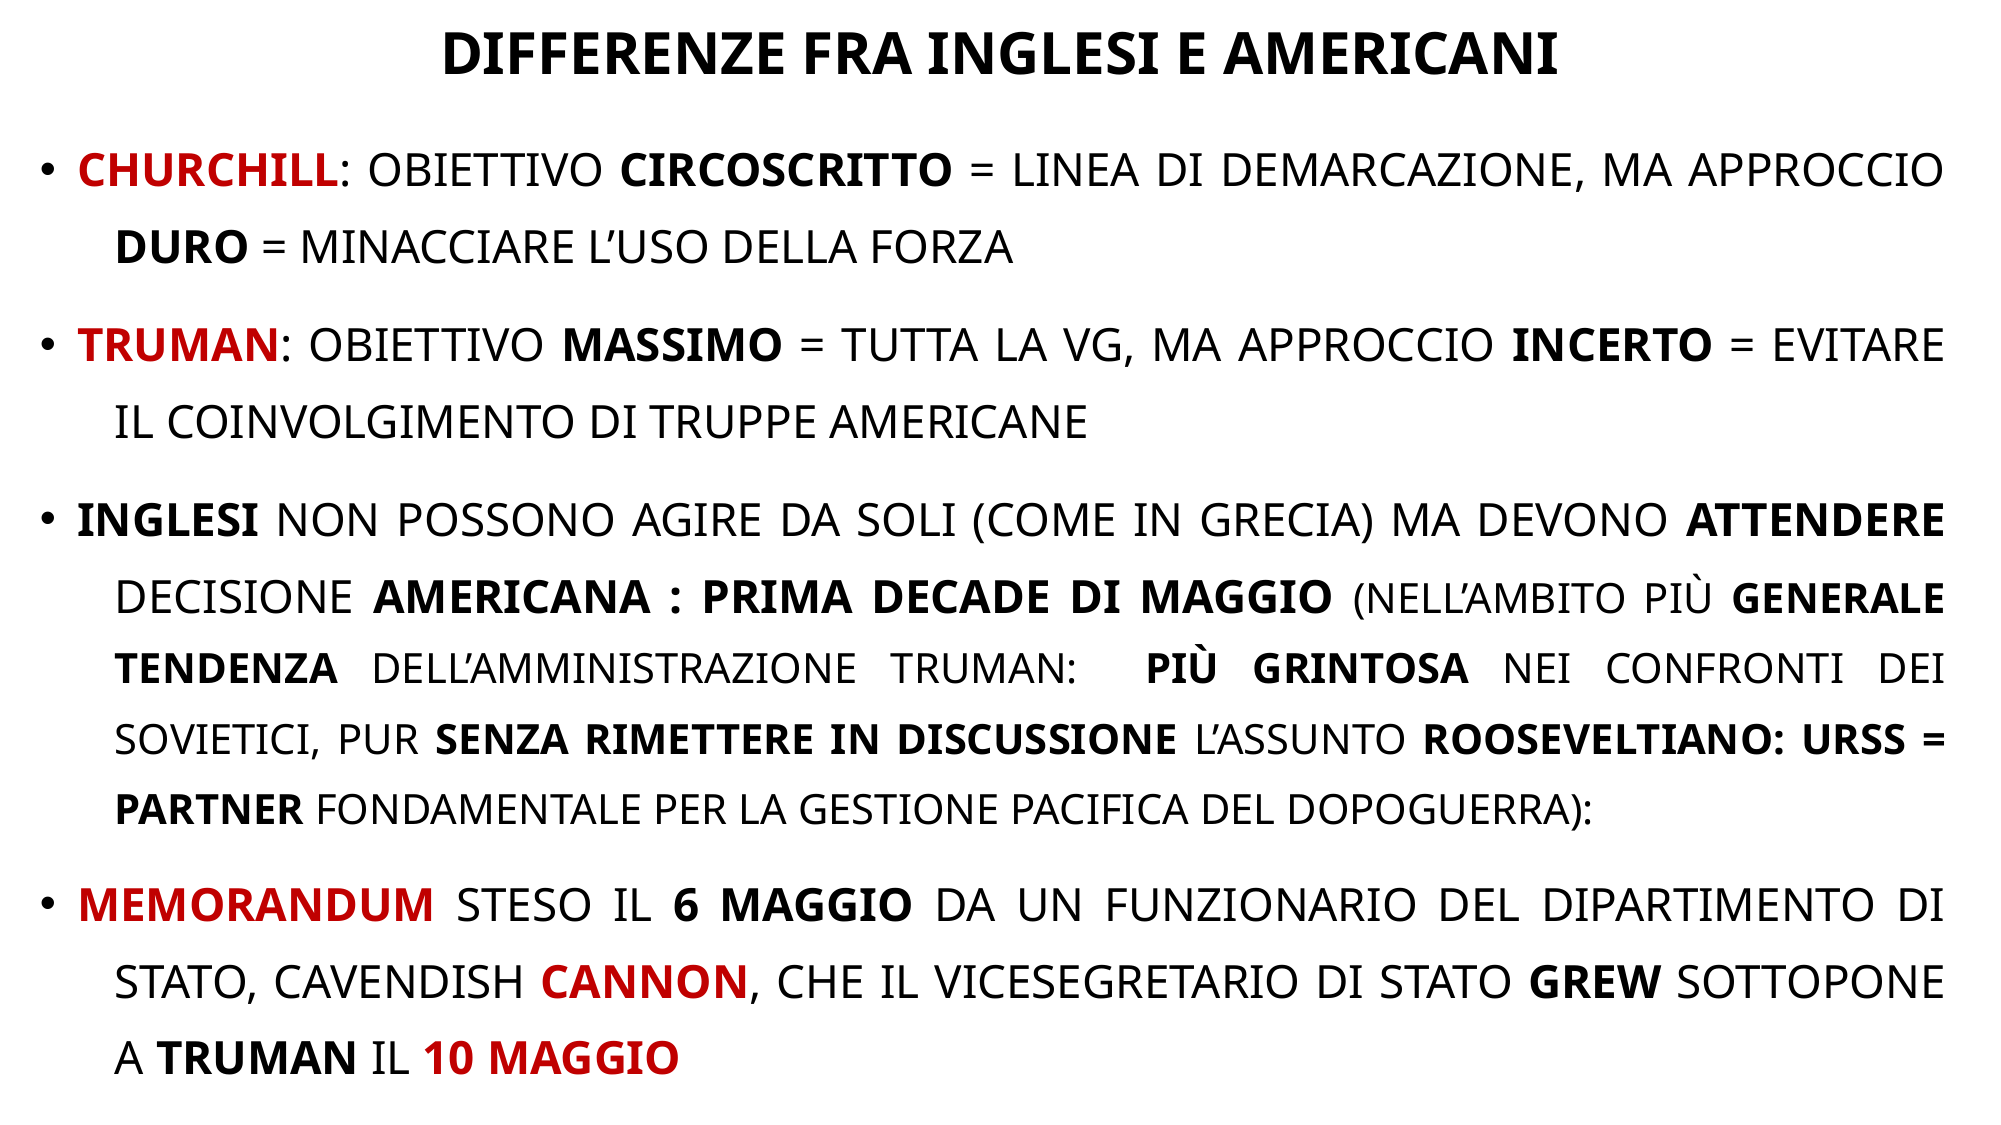

# DIFFERENZE FRA INGLESI E AMERICANI
CHURCHILL: OBIETTIVO CIRCOSCRITTO = LINEA DI DEMARCAZIONE, MA APPROCCIO DURO = MINACCIARE L’USO DELLA FORZA
TRUMAN: OBIETTIVO MASSIMO = TUTTA LA VG, MA APPROCCIO INCERTO = EVITARE IL COINVOLGIMENTO DI TRUPPE AMERICANE
INGLESI NON POSSONO AGIRE DA SOLI (COME IN GRECIA) MA DEVONO ATTENDERE DECISIONE AMERICANA : PRIMA DECADE DI MAGGIO (NELL’AMBITO PIÙ GENERALE TENDENZA DELL’AMMINISTRAZIONE TRUMAN: PIÙ GRINTOSA NEI CONFRONTI DEI SOVIETICI, PUR SENZA RIMETTERE IN DISCUSSIONE L’ASSUNTO ROOSEVELTIANO: URSS = PARTNER FONDAMENTALE PER LA GESTIONE PACIFICA DEL DOPOGUERRA):
MEMORANDUM STESO IL 6 MAGGIO DA UN FUNZIONARIO DEL DIPARTIMENTO DI STATO, CAVENDISH CANNON, CHE IL VICESEGRETARIO DI STATO GREW SOTTOPONE A TRUMAN IL 10 MAGGIO